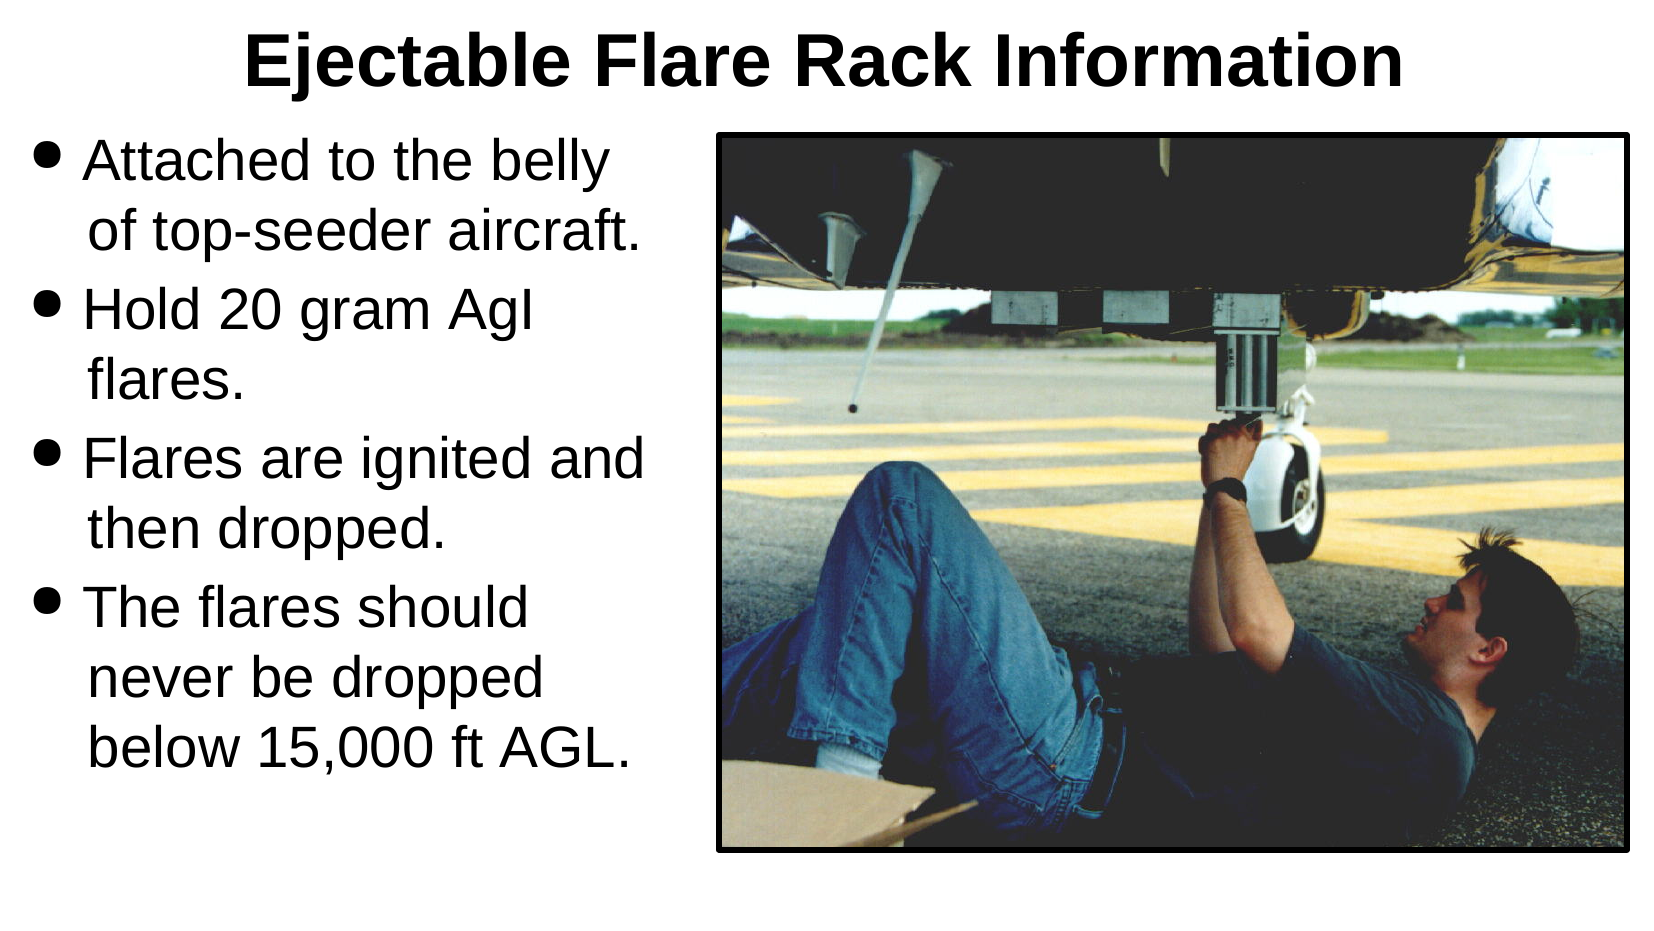

# Ejectable Flare Rack Information
 Attached to the belly of top-seeder aircraft.
 Hold 20 gram AgI flares.
 Flares are ignited and then dropped.
 The flares should never be dropped below 15,000 ft AGL.